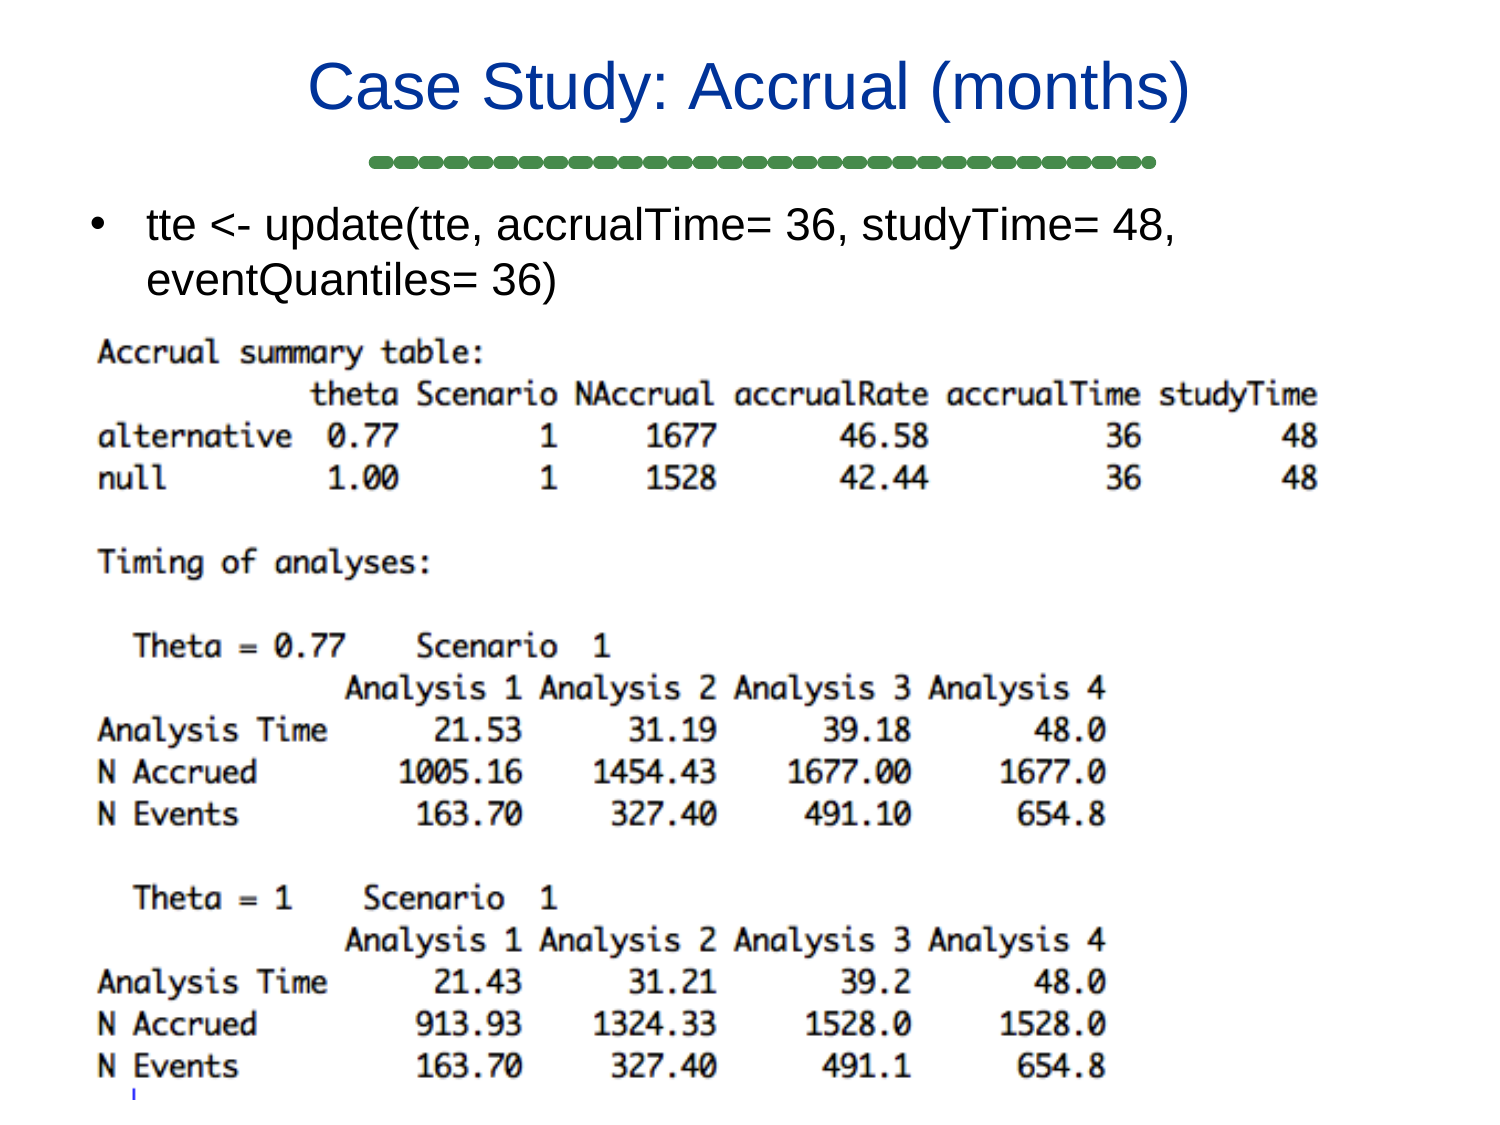

# Case Study: Accrual (months)
tte <- update(tte, accrualTime= 36, studyTime= 48, 	eventQuantiles= 36)
109